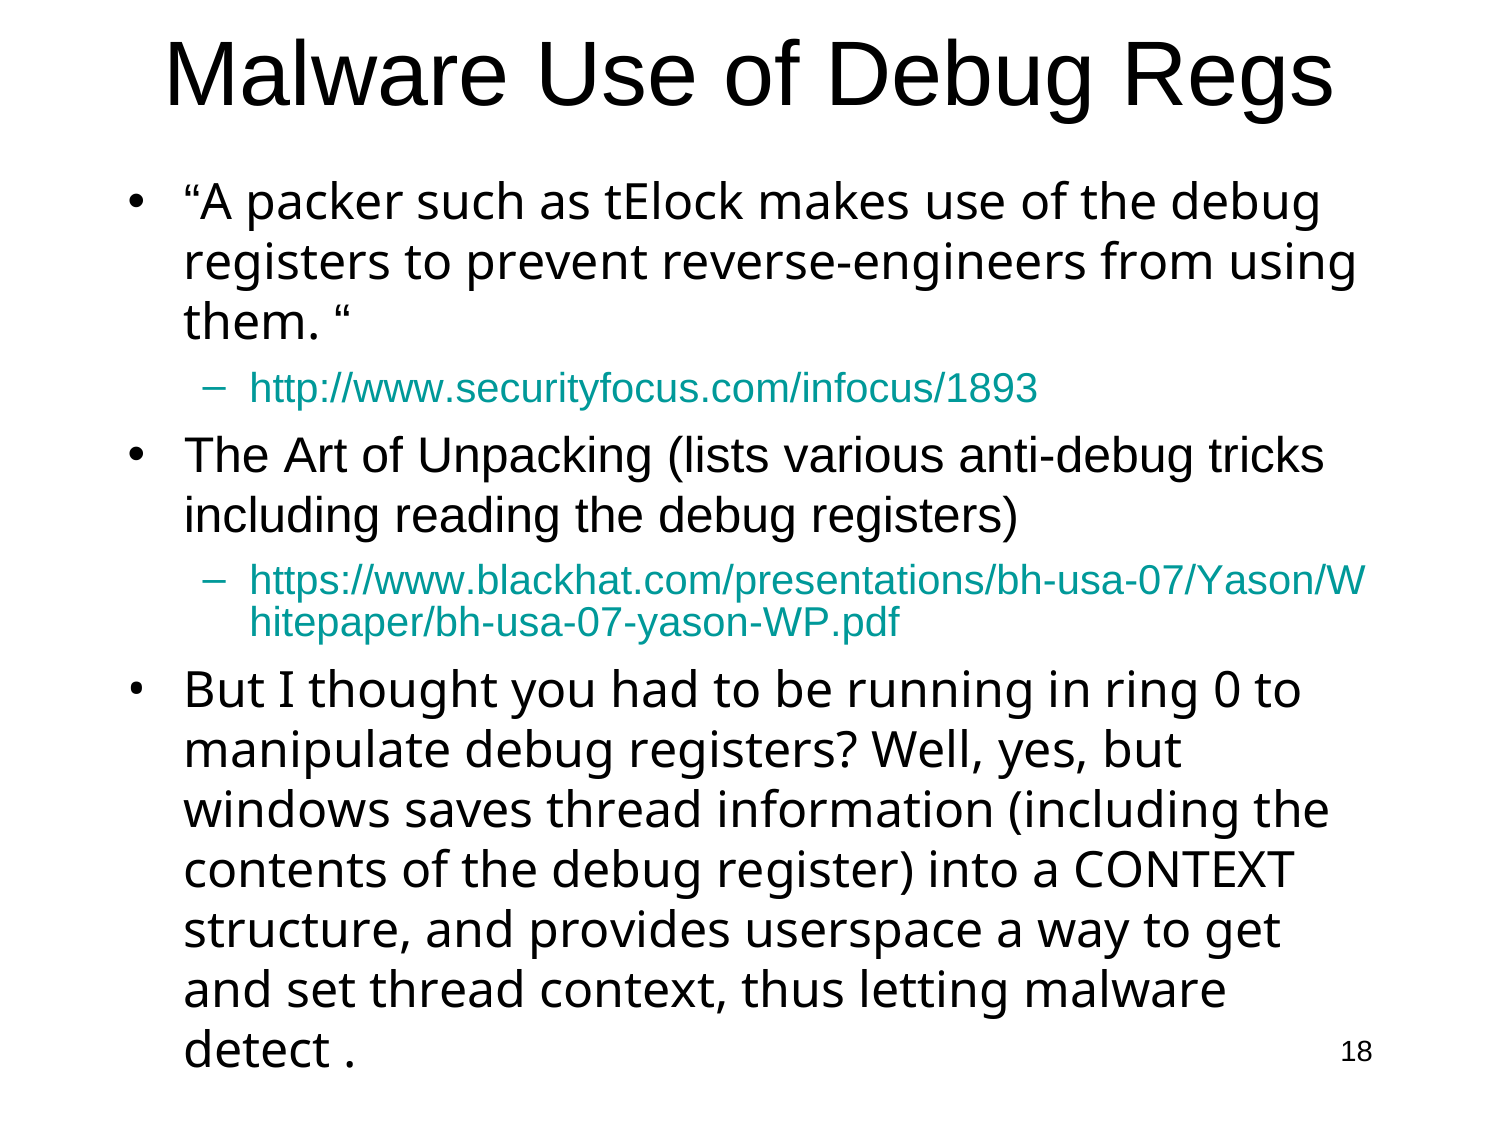

# Malware Use of Debug Regs
“A packer such as tElock makes use of the debug registers to prevent reverse-engineers from using them. “
http://www.securityfocus.com/infocus/1893
The Art of Unpacking (lists various anti-debug tricks including reading the debug registers)
https://www.blackhat.com/presentations/bh-usa-07/Yason/Whitepaper/bh-usa-07-yason-WP.pdf
But I thought you had to be running in ring 0 to manipulate debug registers? Well, yes, but windows saves thread information (including the contents of the debug register) into a CONTEXT structure, and provides userspace a way to get and set thread context, thus letting malware detect .